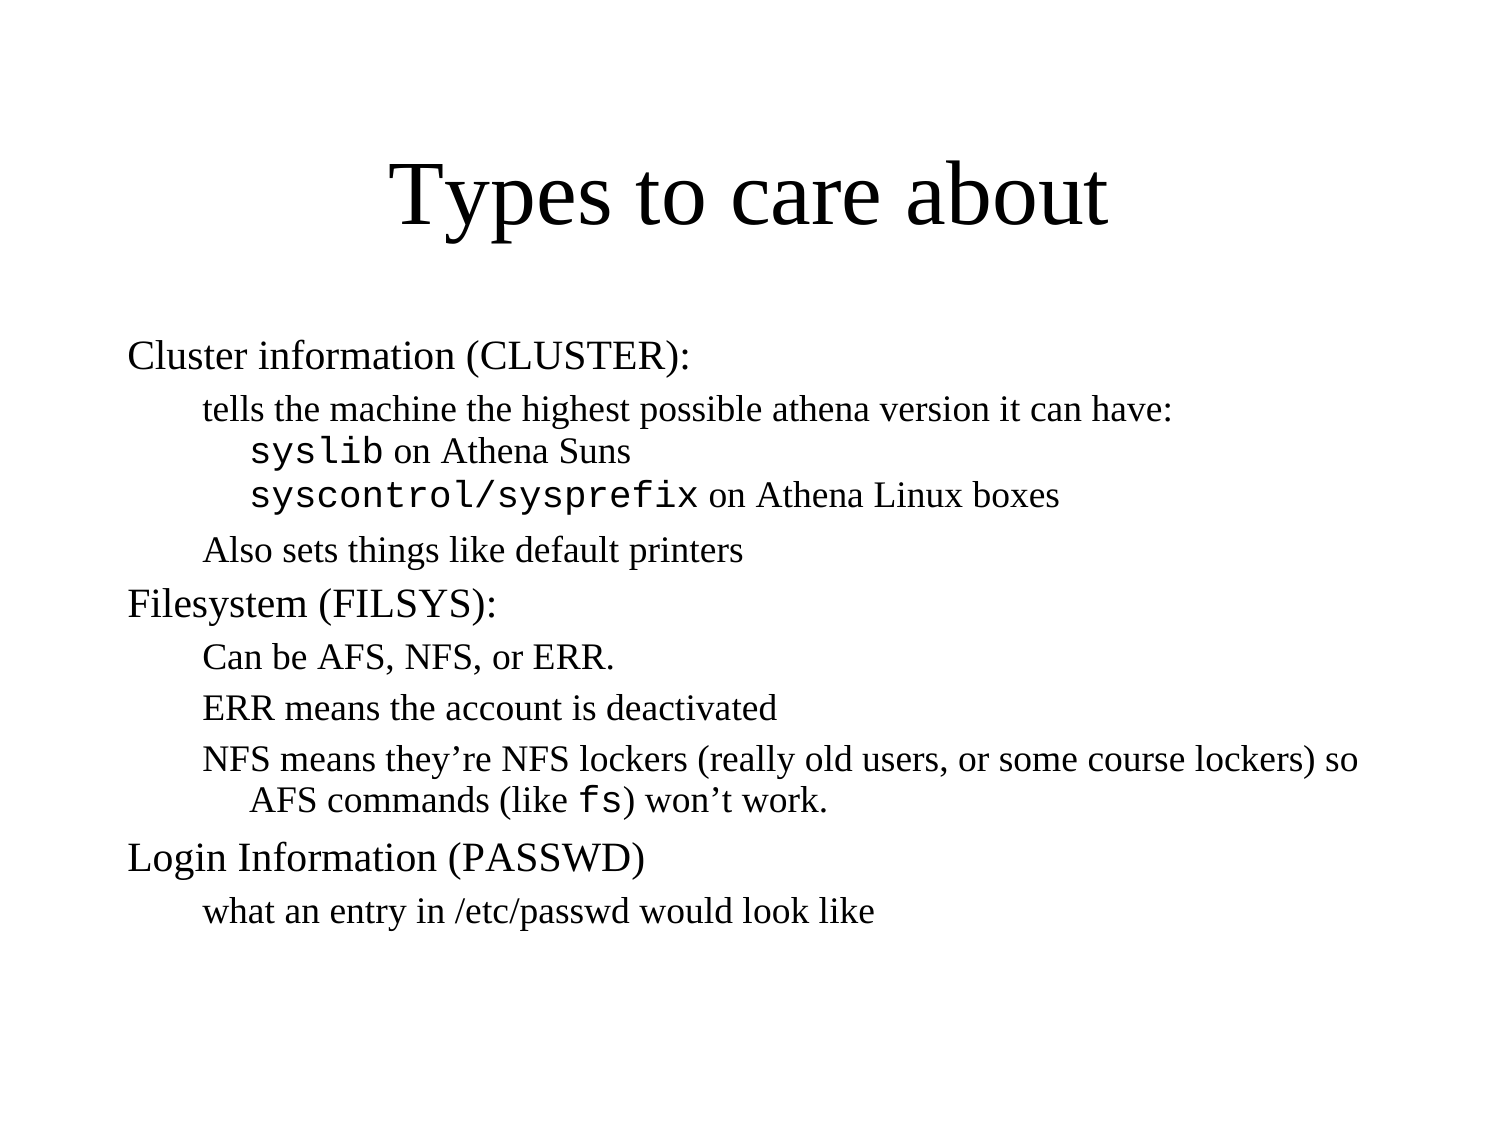

# Types to care about
Cluster information (CLUSTER):
tells the machine the highest possible athena version it can have:
syslib on Athena Suns
syscontrol/sysprefix on Athena Linux boxes
Also sets things like default printers
Filesystem (FILSYS):
Can be AFS, NFS, or ERR.
ERR means the account is deactivated
NFS means they’re NFS lockers (really old users, or some course lockers) so AFS commands (like fs) won’t work.
Login Information (PASSWD)
what an entry in /etc/passwd would look like